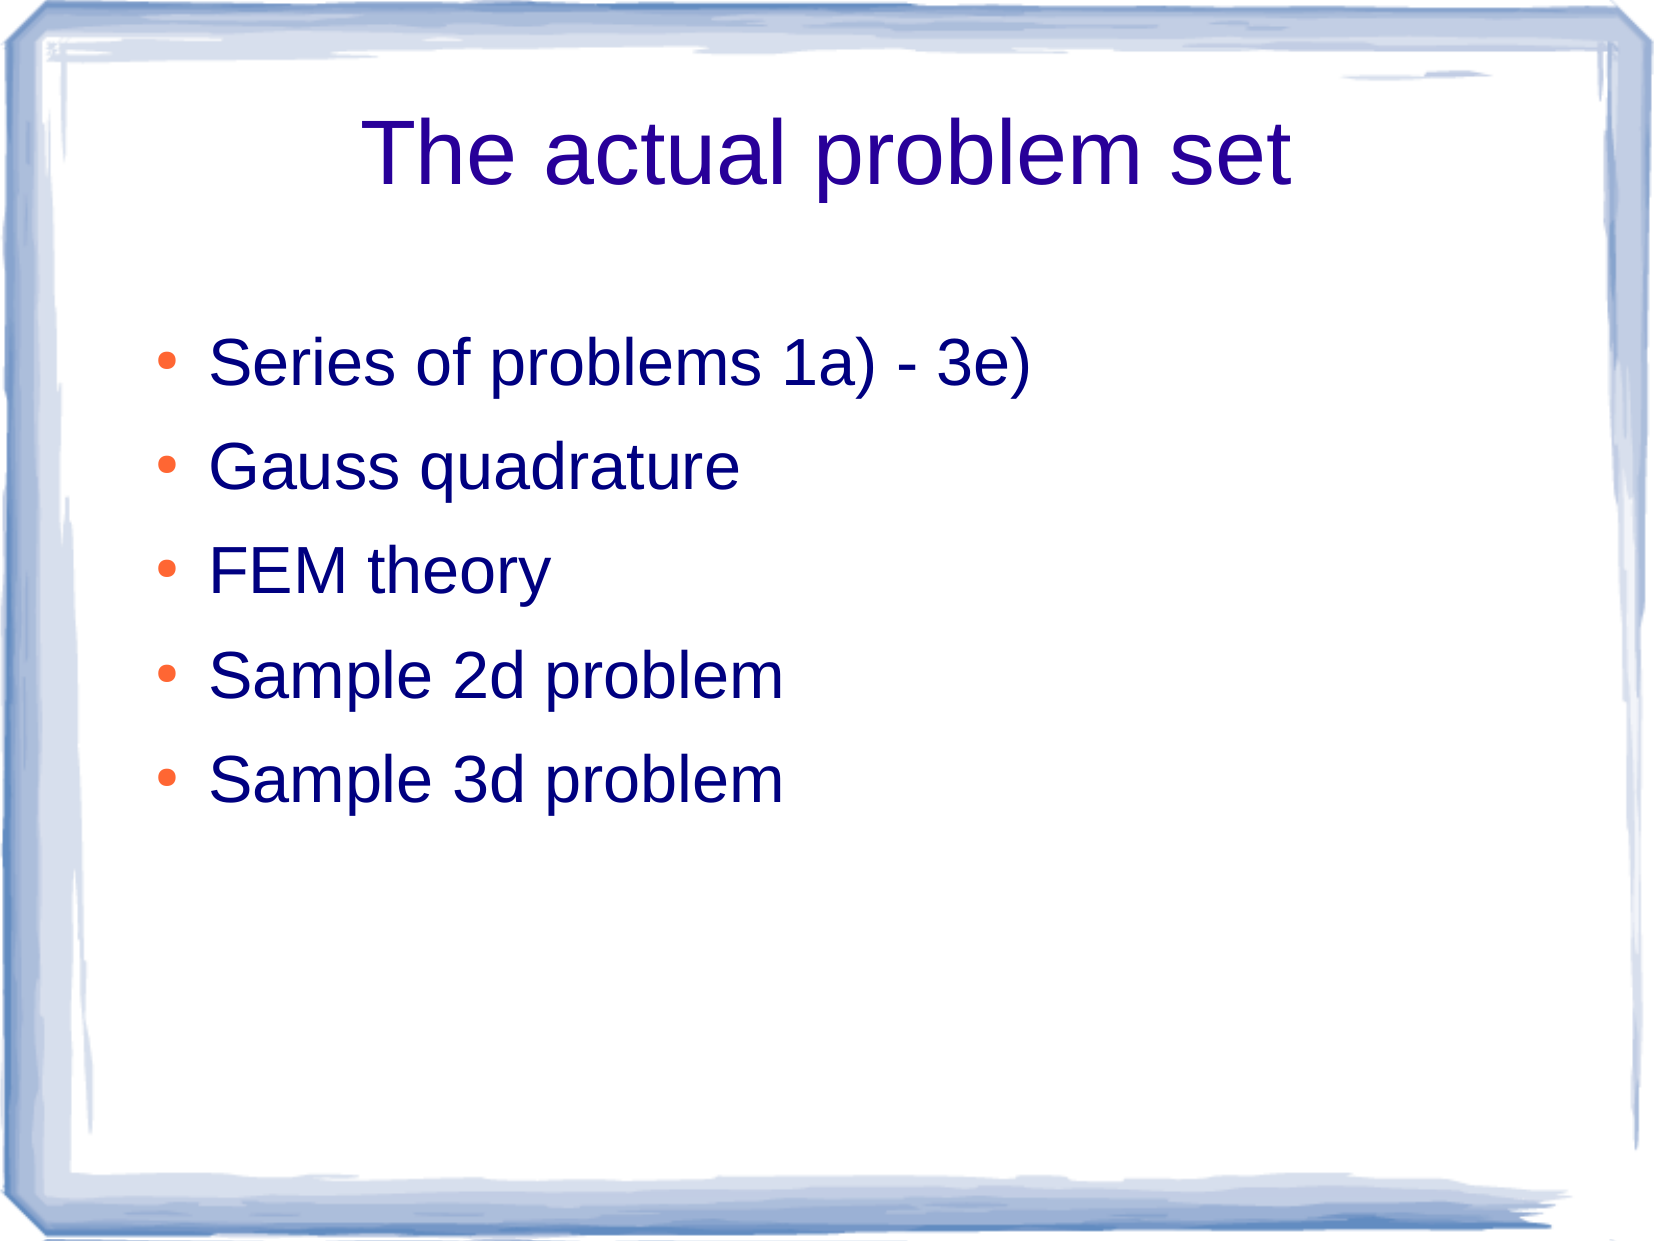

# The actual problem set
Series of problems 1a) - 3e)
Gauss quadrature
FEM theory
Sample 2d problem
Sample 3d problem